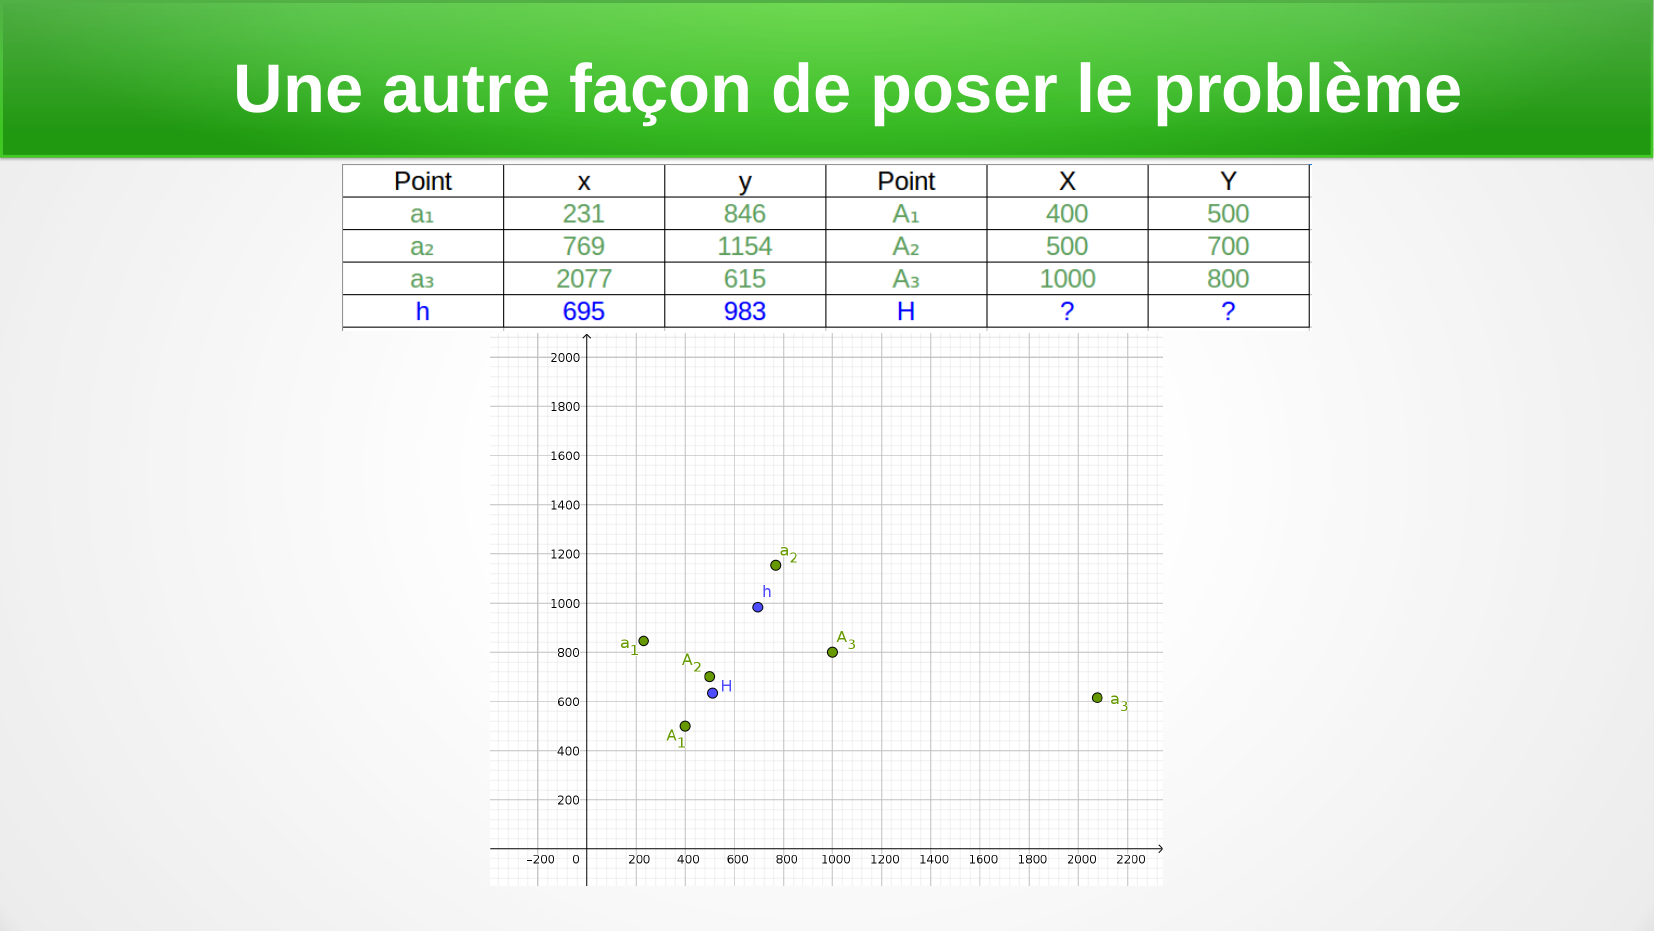

# Une autre façon de poser le problème